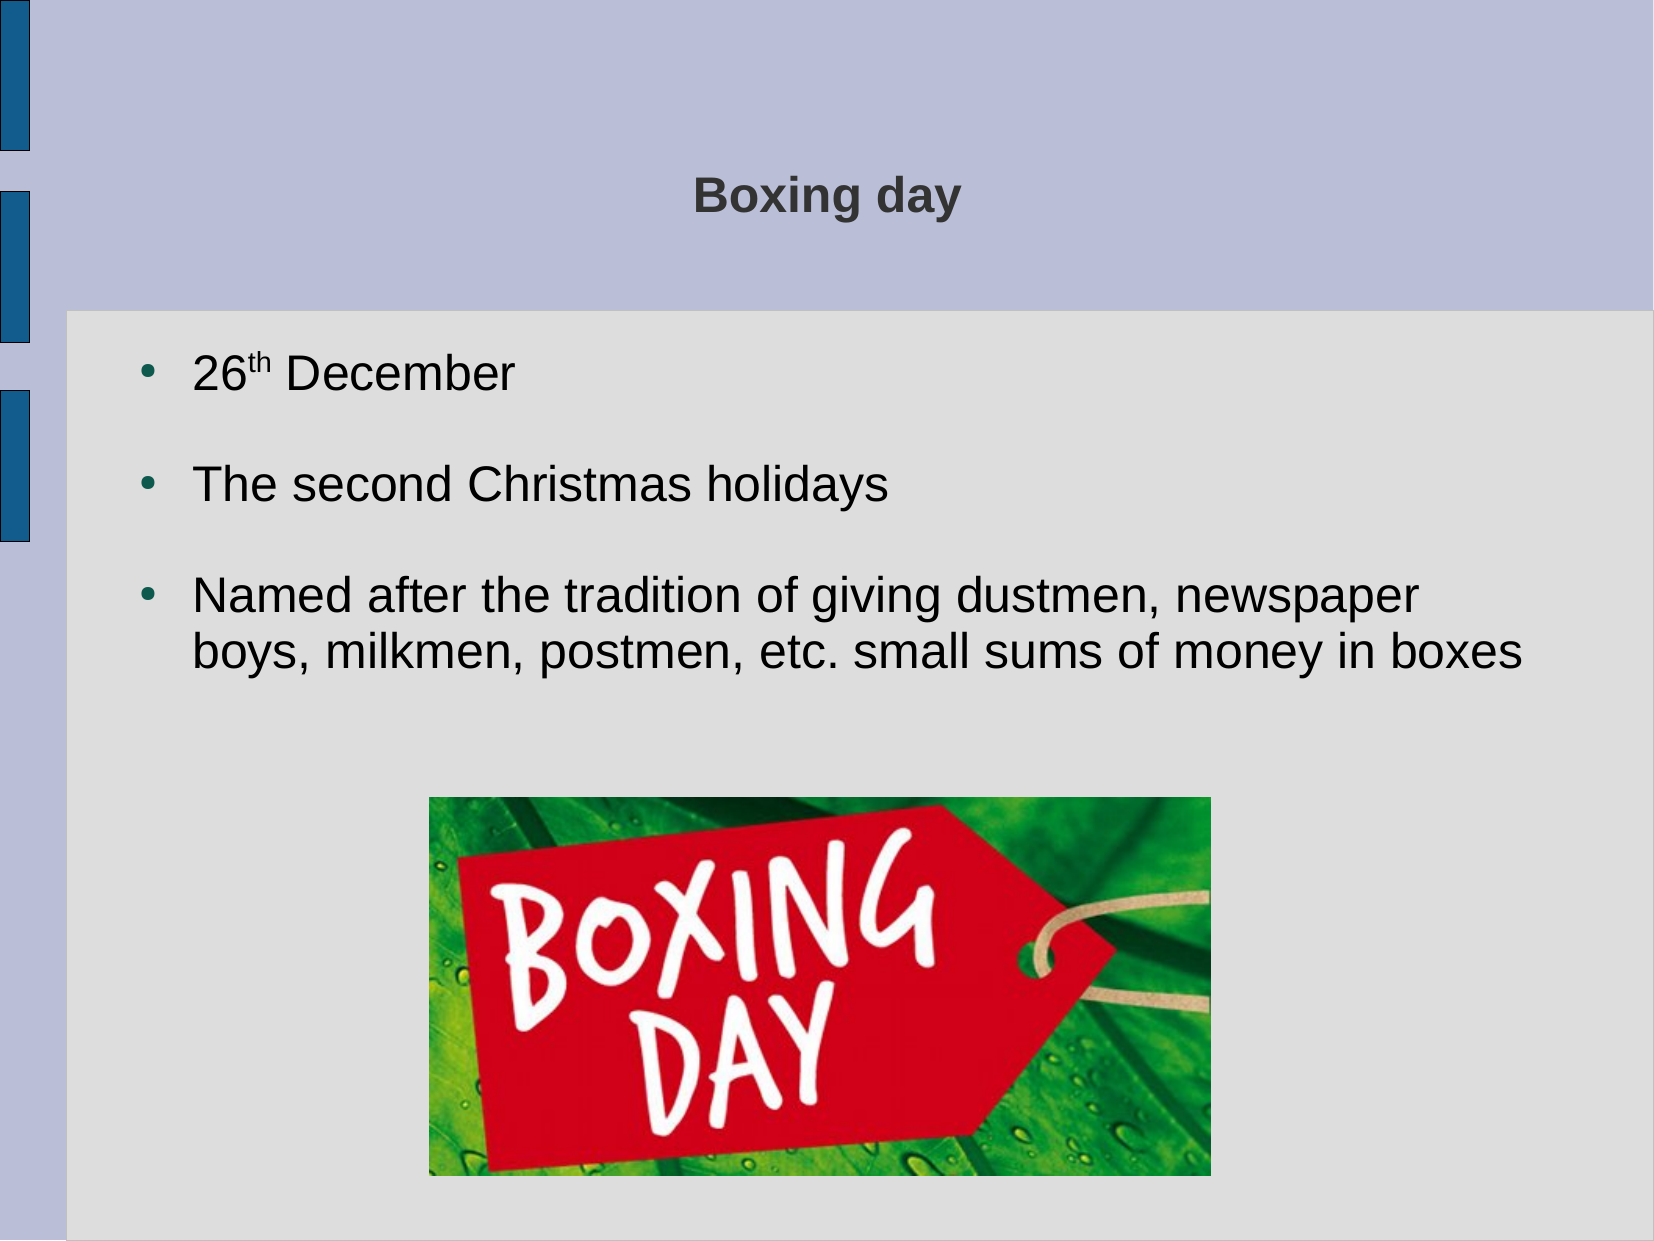

# Boxing day
26th December
The second Christmas holidays
Named after the tradition of giving dustmen, newspaper boys, milkmen, postmen, etc. small sums of money in boxes